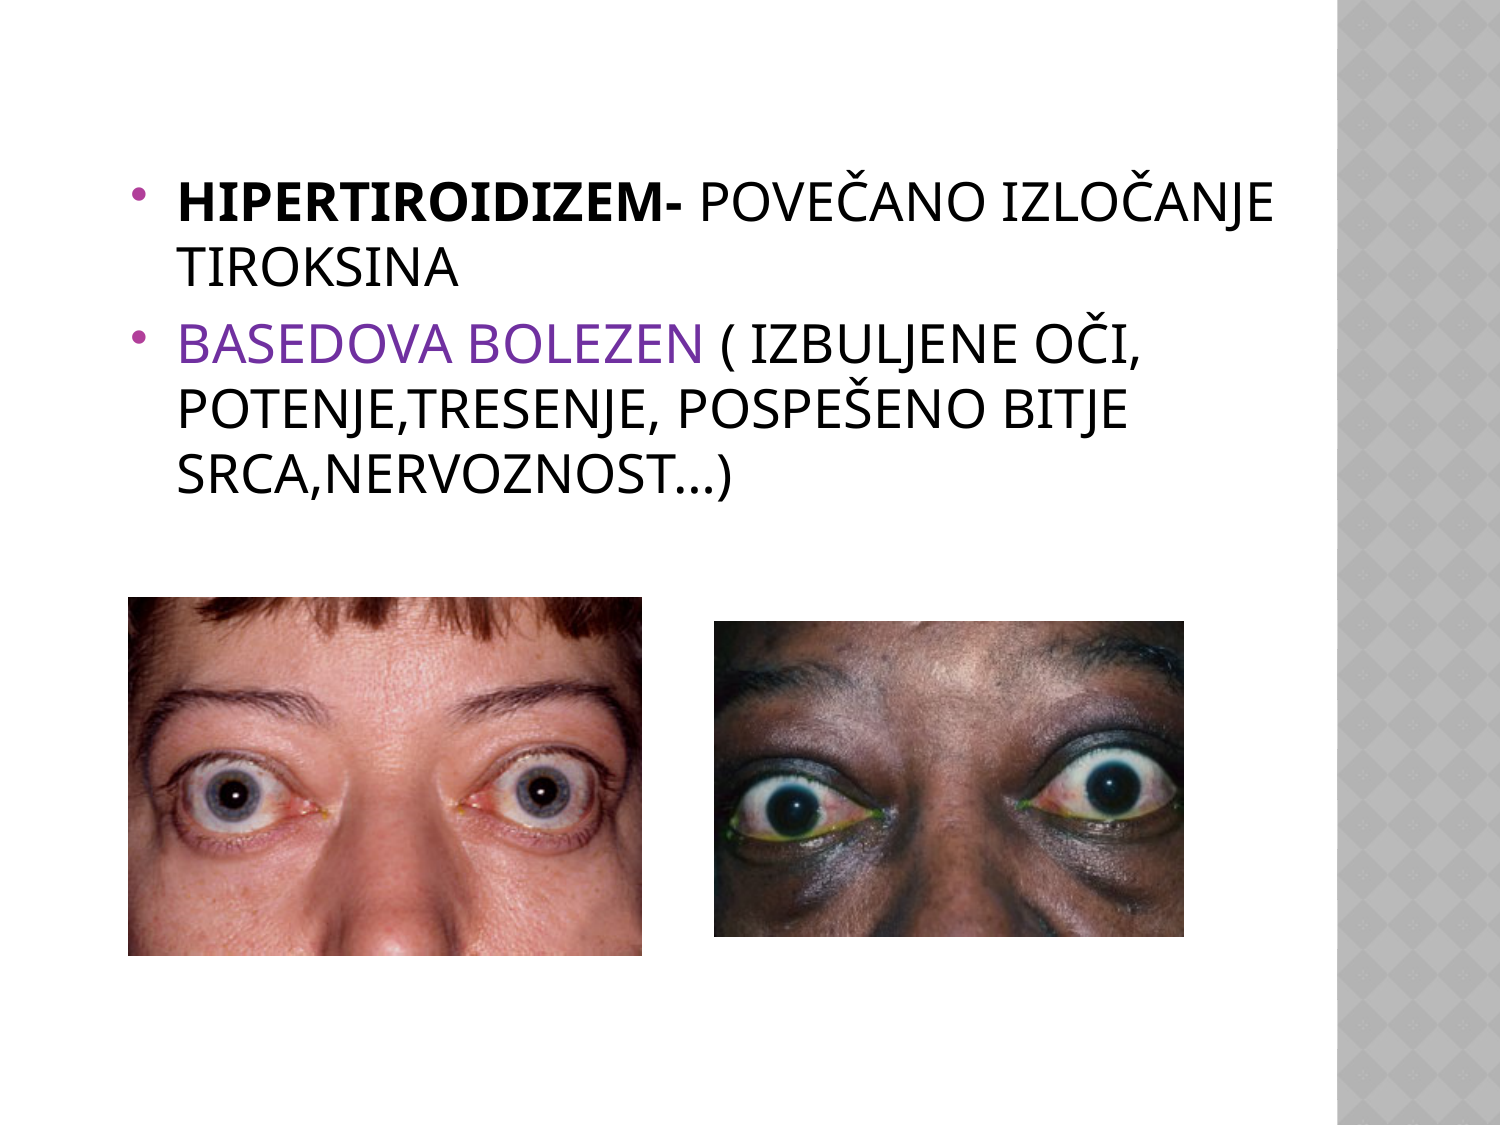

#
HIPERTIROIDIZEM- POVEČANO IZLOČANJE TIROKSINA
BASEDOVA BOLEZEN ( IZBULJENE OČI, POTENJE,TRESENJE, POSPEŠENO BITJE SRCA,NERVOZNOST…)